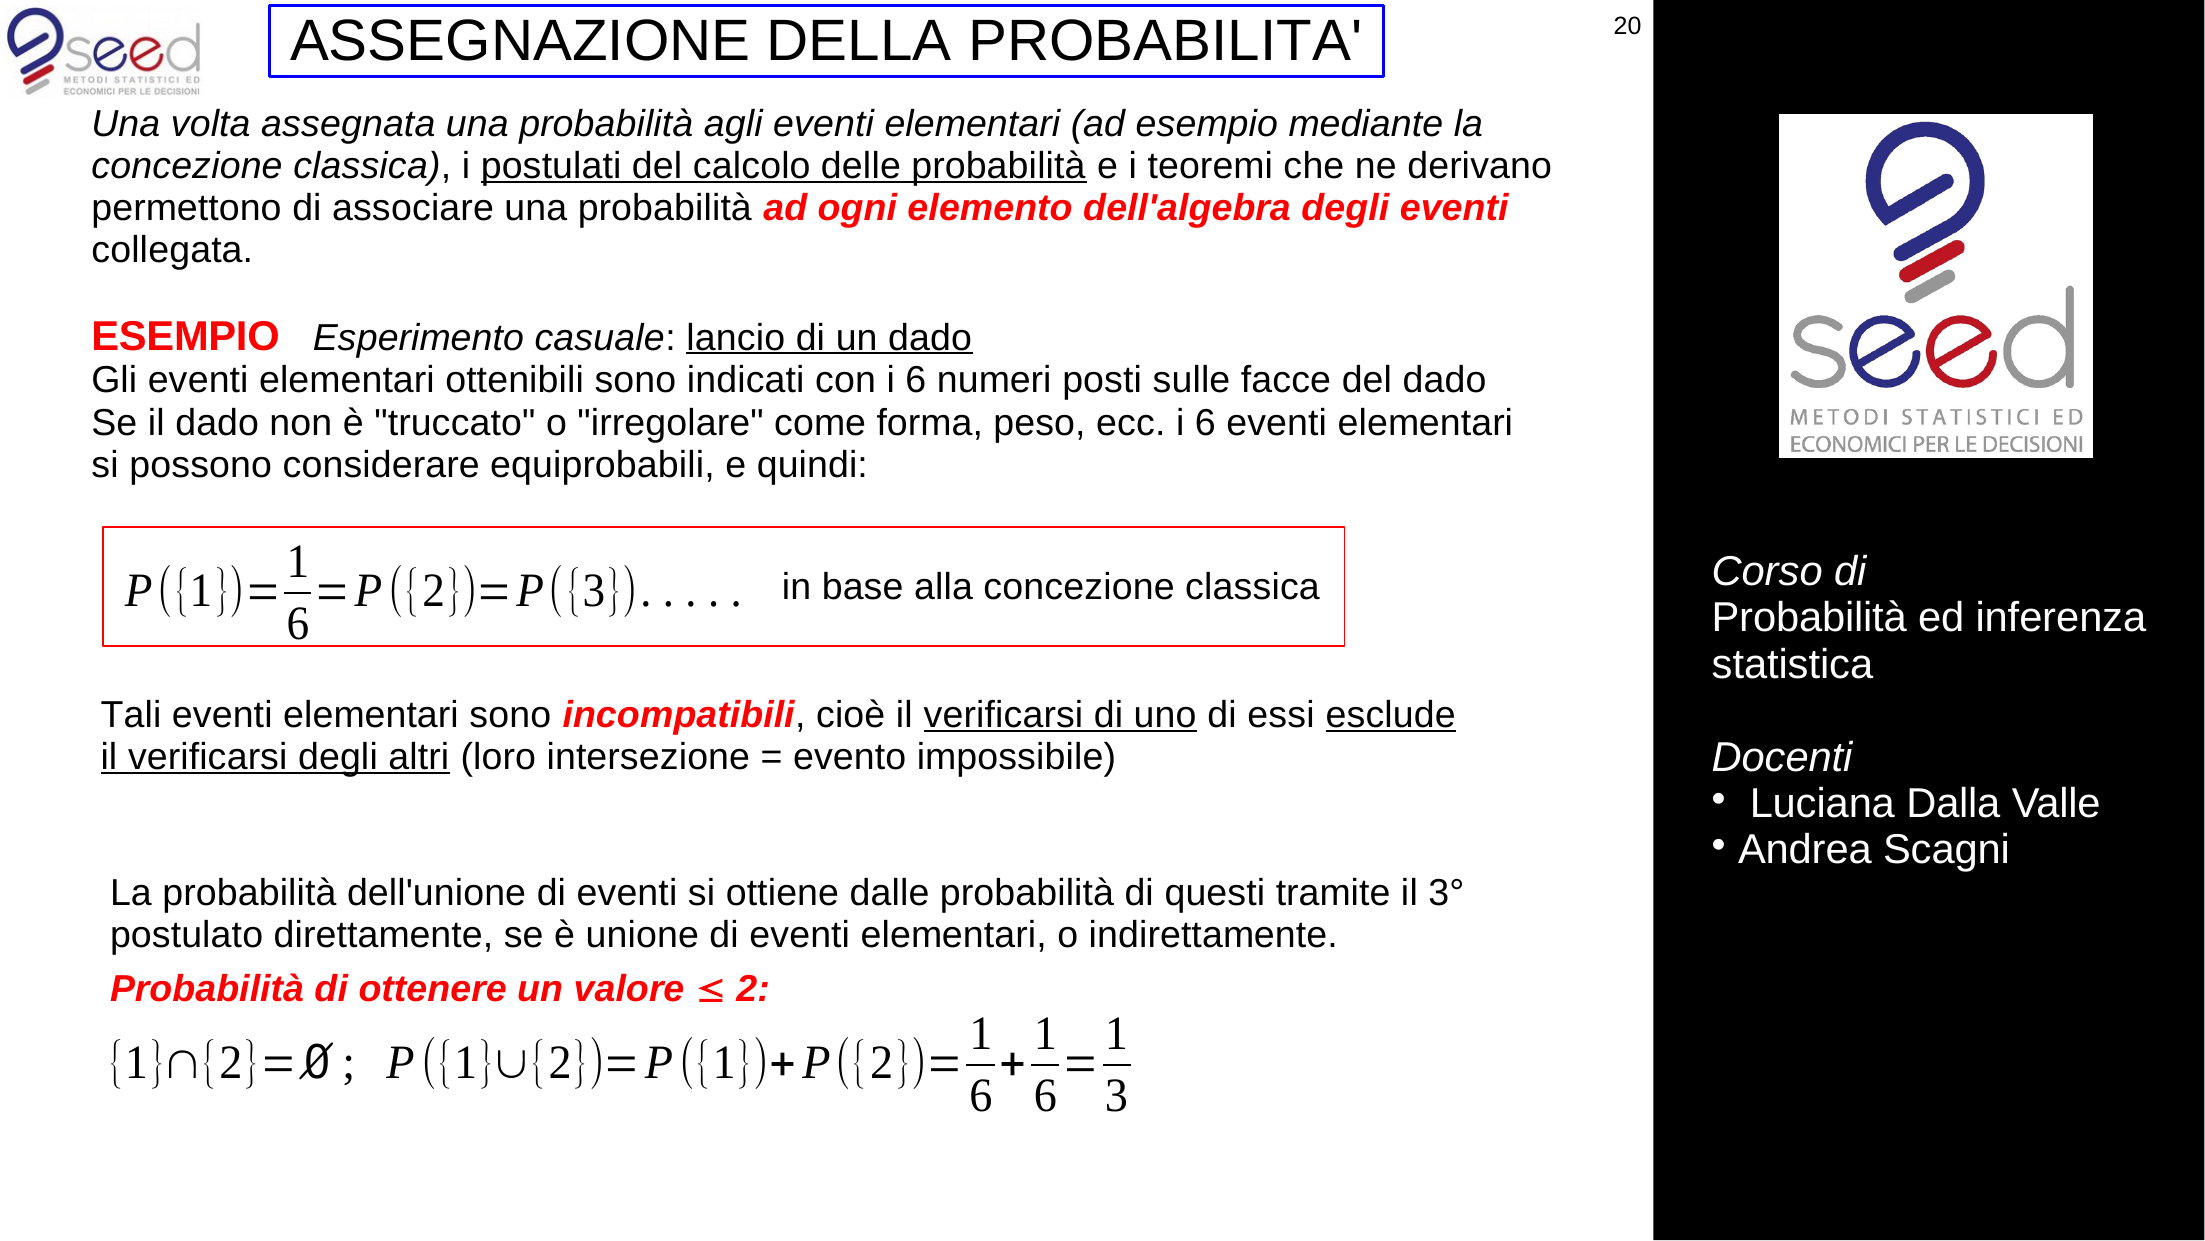

ASSEGNAZIONE DELLA PROBABILITA'
Una volta assegnata una probabilità agli eventi elementari (ad esempio mediante la concezione classica), i postulati del calcolo delle probabilità e i teoremi che ne derivano permettono di associare una probabilità ad ogni elemento dell'algebra degli eventi collegata.
ESEMPIO	Esperimento casuale: lancio di un dado
Gli eventi elementari ottenibili sono indicati con i 6 numeri posti sulle facce del dado
Se il dado non è "truccato" o "irregolare" come forma, peso, ecc. i 6 eventi elementari si possono considerare equiprobabili, e quindi:
in base alla concezione classica
Tali eventi elementari sono incompatibili, cioè il verificarsi di uno di essi esclude il verificarsi degli altri (loro intersezione = evento impossibile)
La probabilità dell'unione di eventi si ottiene dalle probabilità di questi tramite il 3° postulato direttamente, se è unione di eventi elementari, o indirettamente.
Probabilità di ottenere un valore ≤ 2: